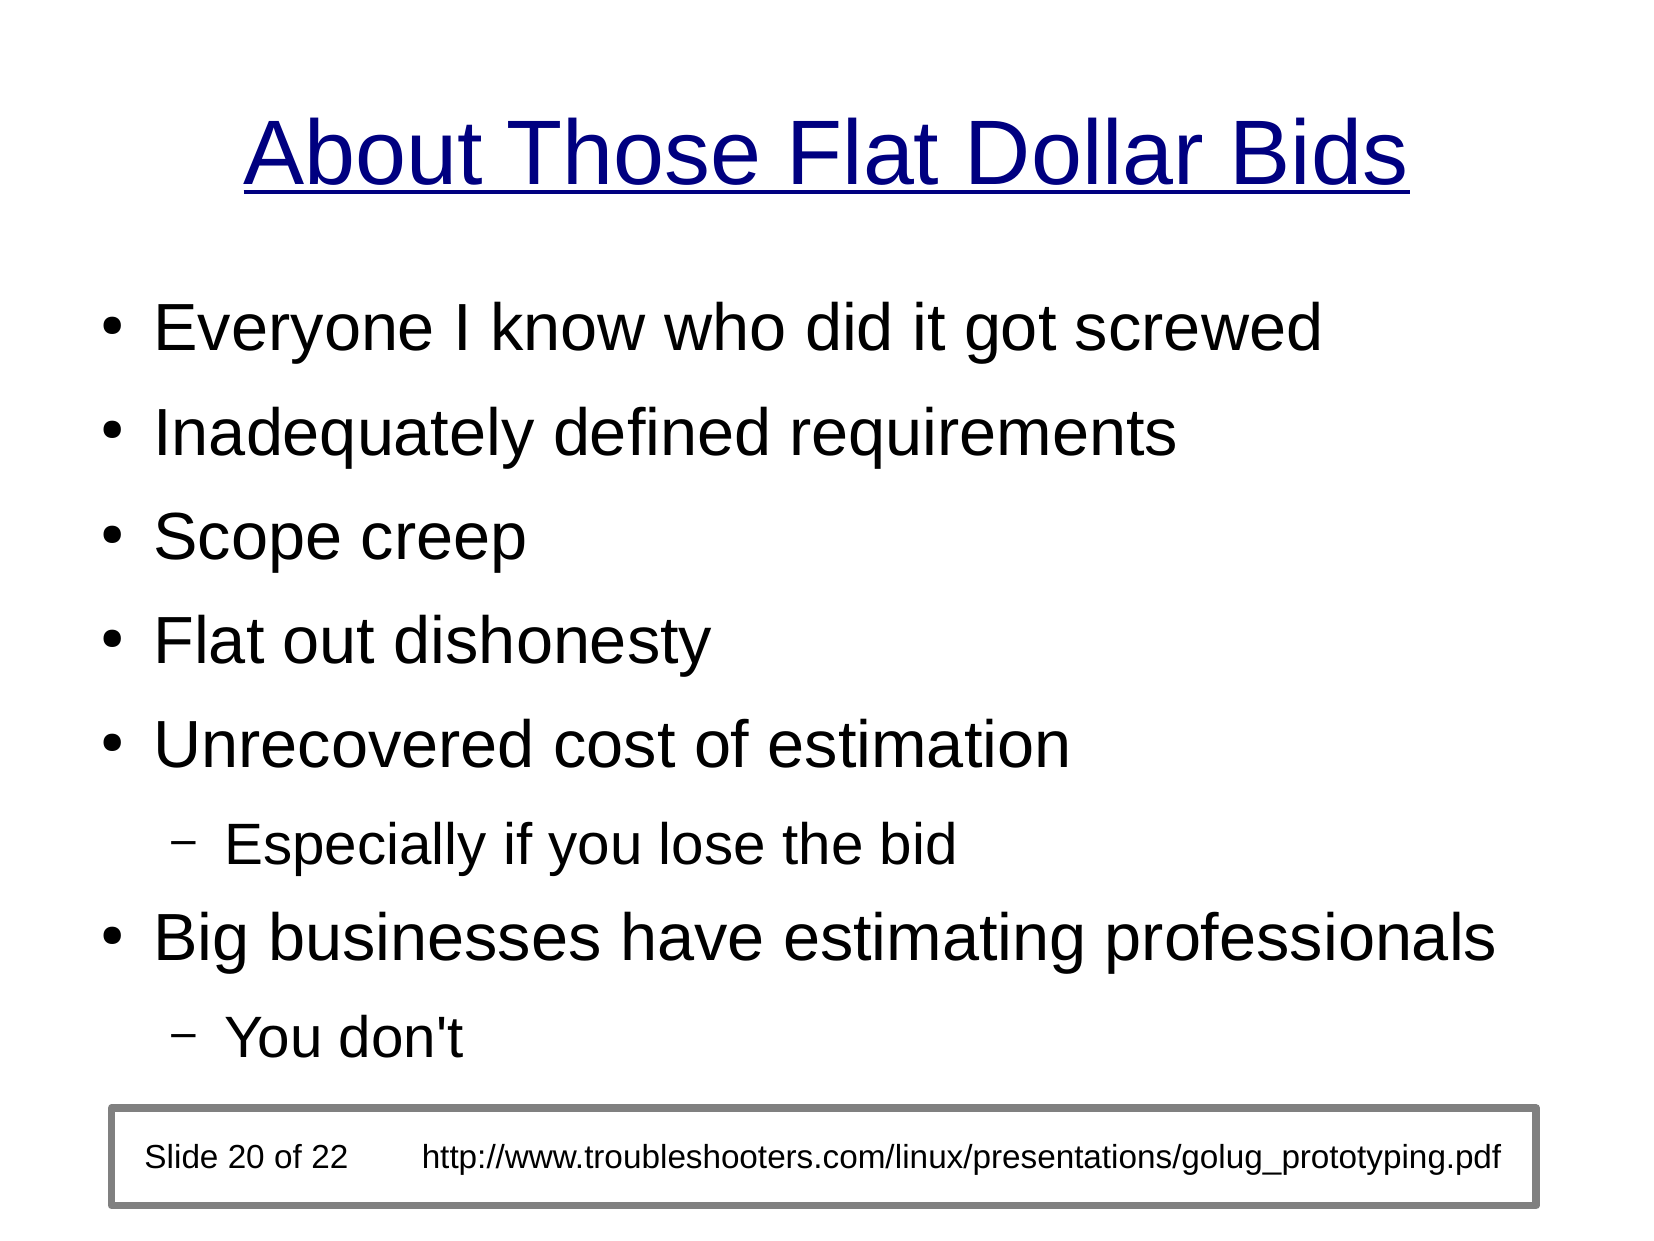

# About Those Flat Dollar Bids
Everyone I know who did it got screwed
Inadequately defined requirements
Scope creep
Flat out dishonesty
Unrecovered cost of estimation
Especially if you lose the bid
Big businesses have estimating professionals
You don't
Slide of 22 http://www.troubleshooters.com/linux/presentations/golug_prototyping.pdf